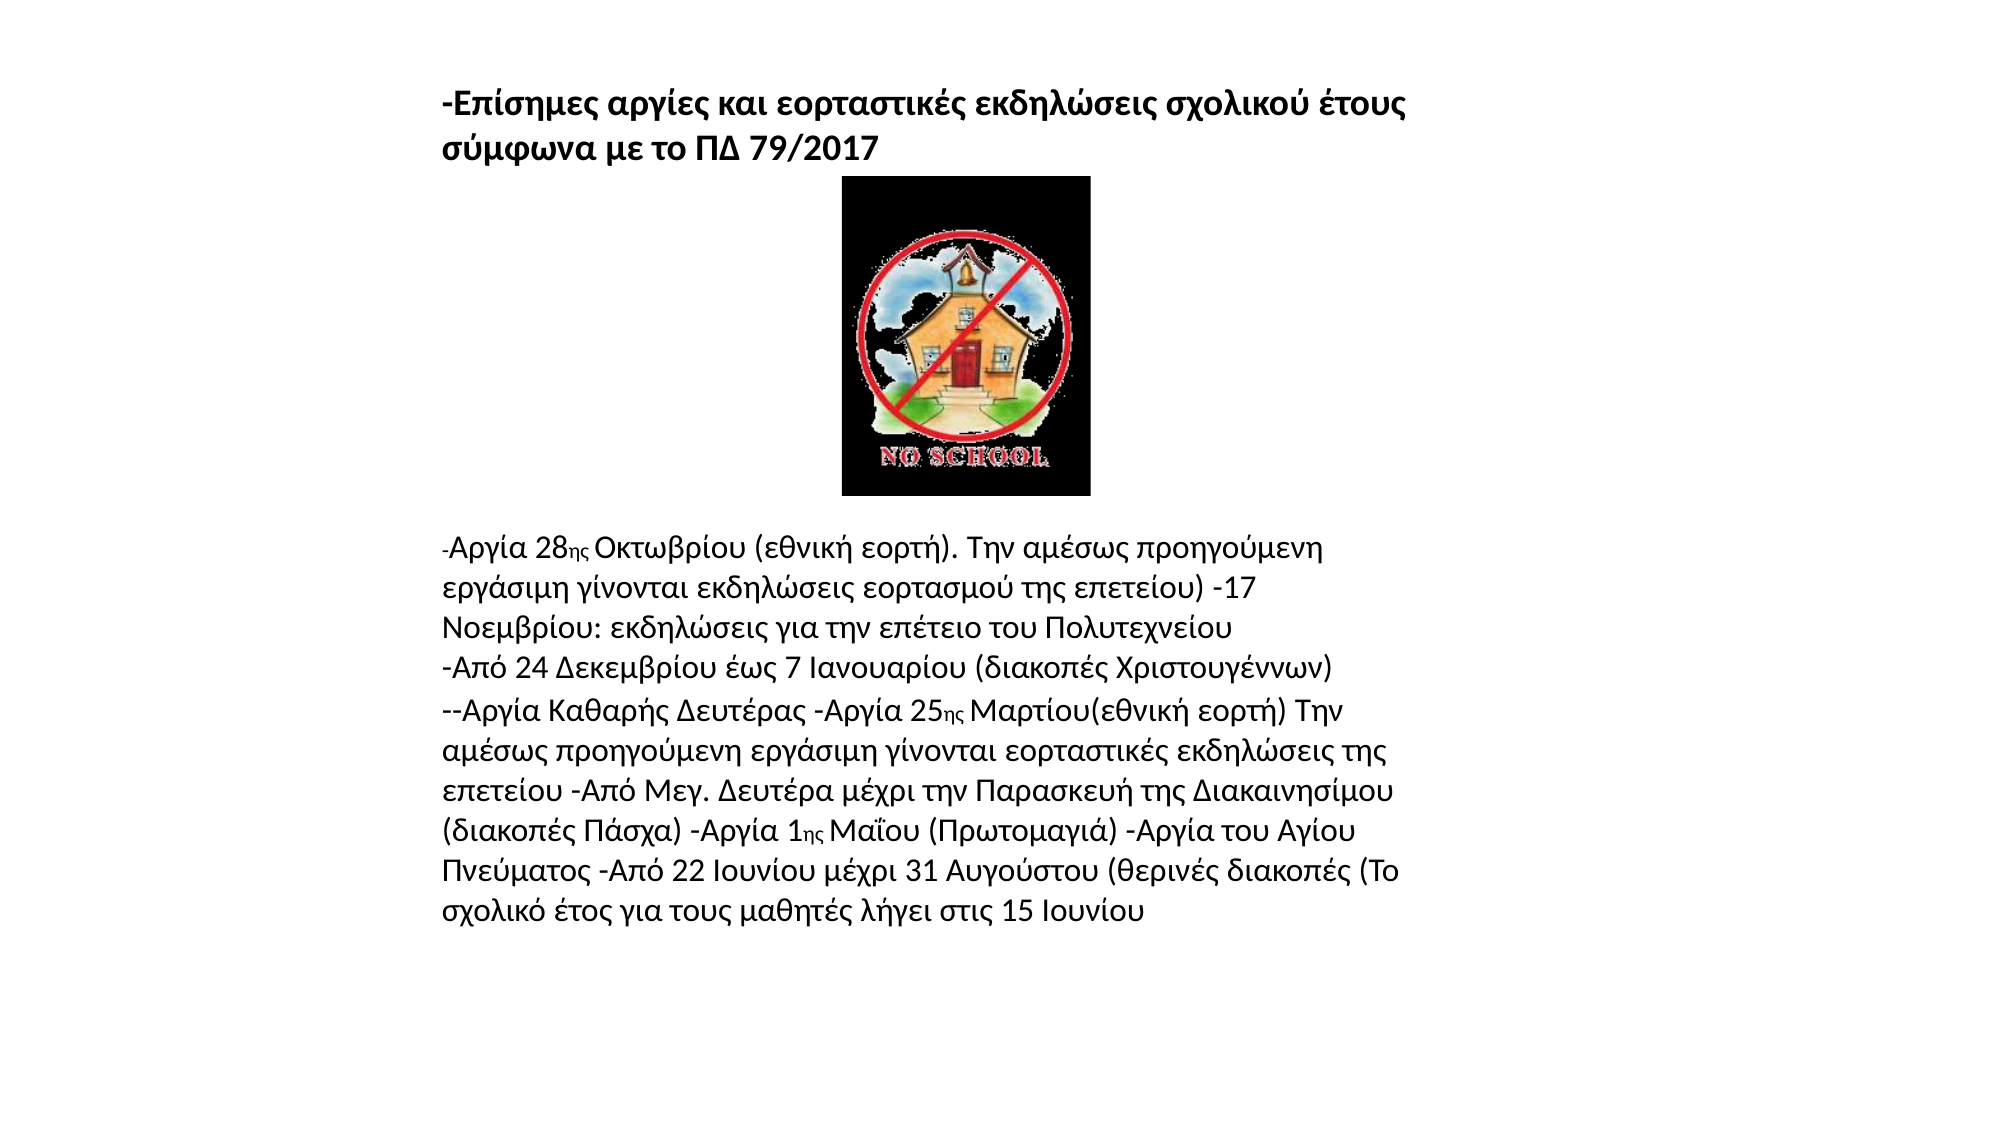

-Επίσημες αργίες και εορταστικές εκδηλώσεις σχολικού έτους σύμφωνα με το ΠΔ 79/2017
-Αργία 28ης Οκτωβρίου (εθνική εορτή). Την αμέσως προηγούμενη εργάσιμη γίνονται εκδηλώσεις εορτασμού της επετείου) -17 Νοεμβρίου: εκδηλώσεις για την επέτειο του Πολυτεχνείου
-Από 24 Δεκεμβρίου έως 7 Ιανουαρίου (διακοπές Χριστουγέννων)
--Αργία Καθαρής Δευτέρας -Αργία 25ης Μαρτίου(εθνική εορτή) Την αμέσως προηγούμενη εργάσιμη γίνονται εορταστικές εκδηλώσεις της επετείου -Από Μεγ. Δευτέρα μέχρι την Παρασκευή της Διακαινησίμου (διακοπές Πάσχα) -Αργία 1ης Μαΐου (Πρωτομαγιά) -Αργία του Αγίου Πνεύματος -Από 22 Ιουνίου μέχρι 31 Αυγούστου (θερινές διακοπές (Το σχολικό έτος για τους μαθητές λήγει στις 15 Ιουνίου